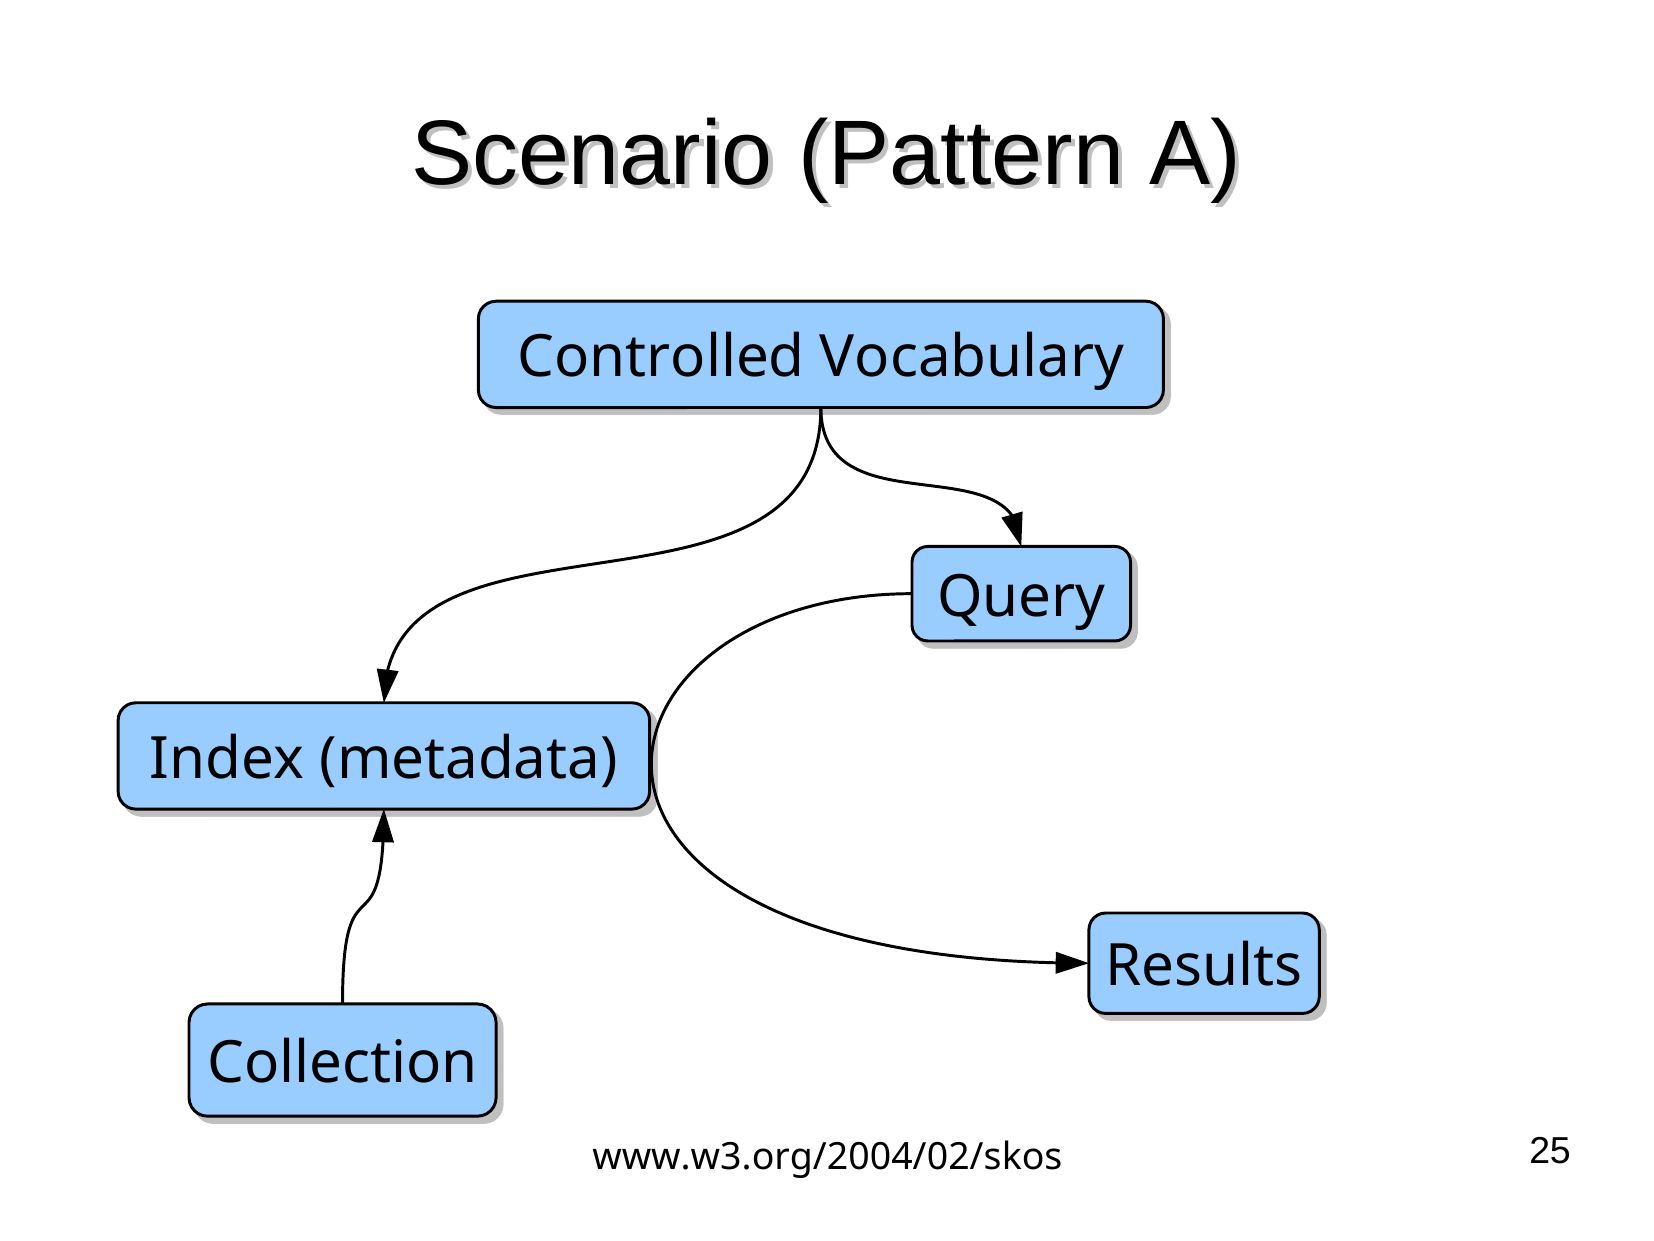

# Scenario (Pattern A)
Controlled Vocabulary
Query
Index (metadata)
Results
Collection
www.w3.org/2004/02/skos
25